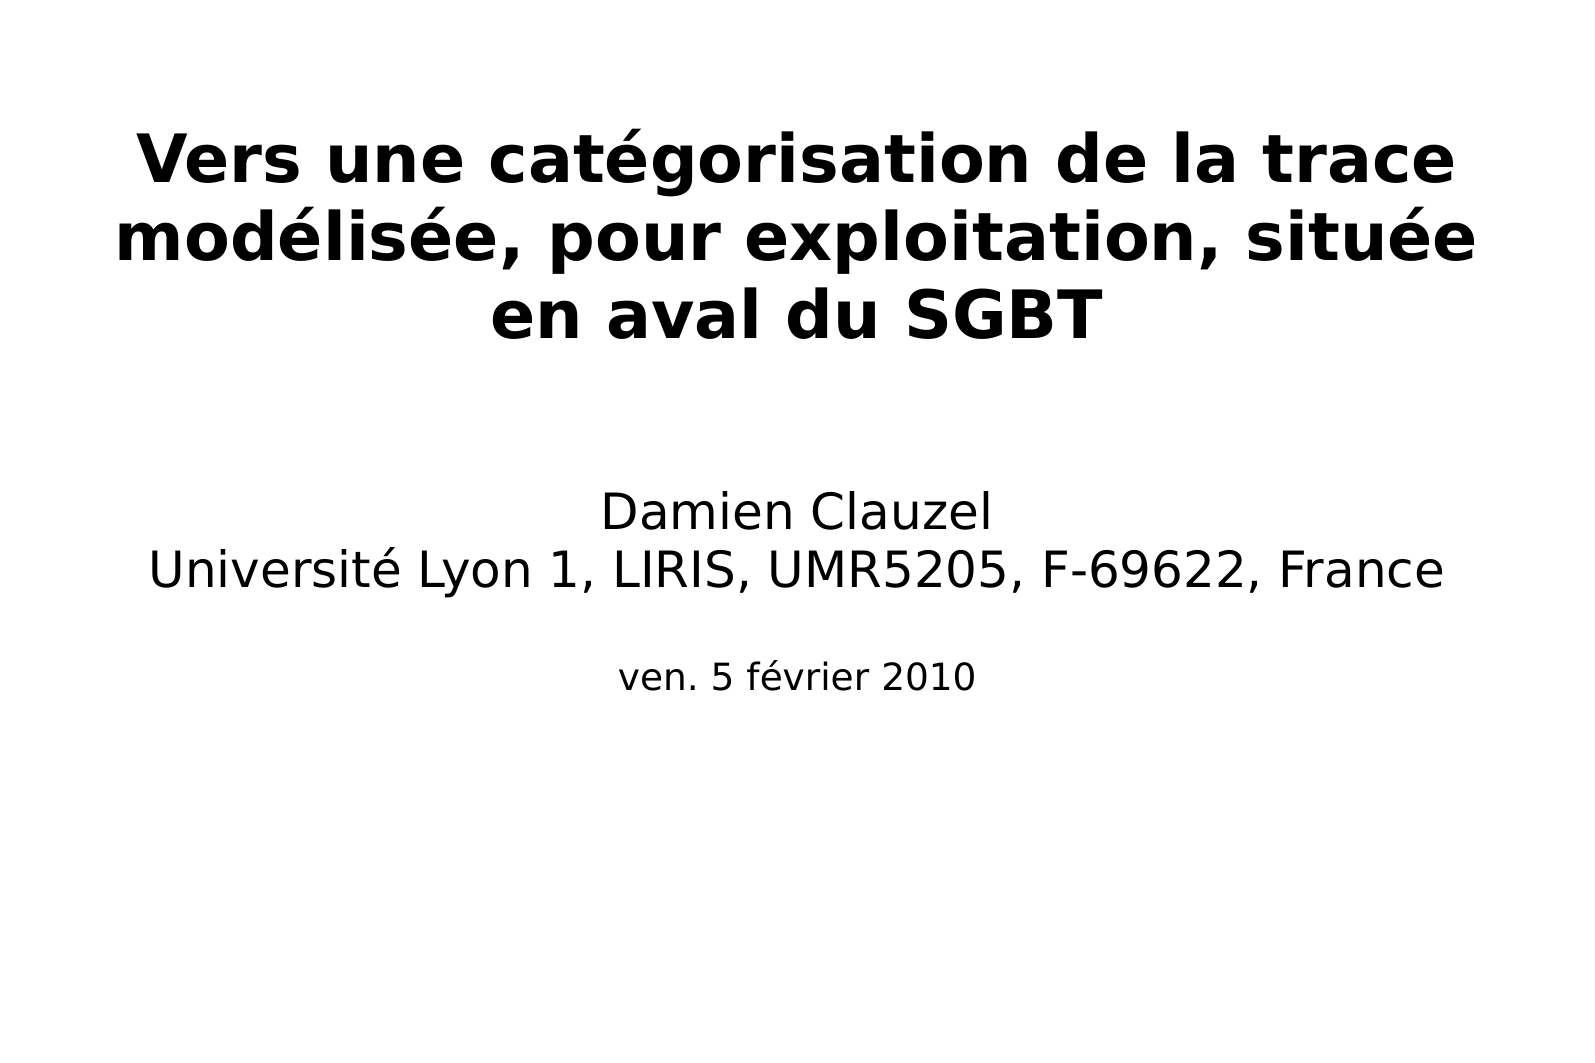

Vers une catégorisation de la trace modélisée, pour exploitation, située en aval du SGBT
# Damien Clauzel
Université Lyon 1, LIRIS, UMR5205, F-69622, France
ven. 5 février 2010